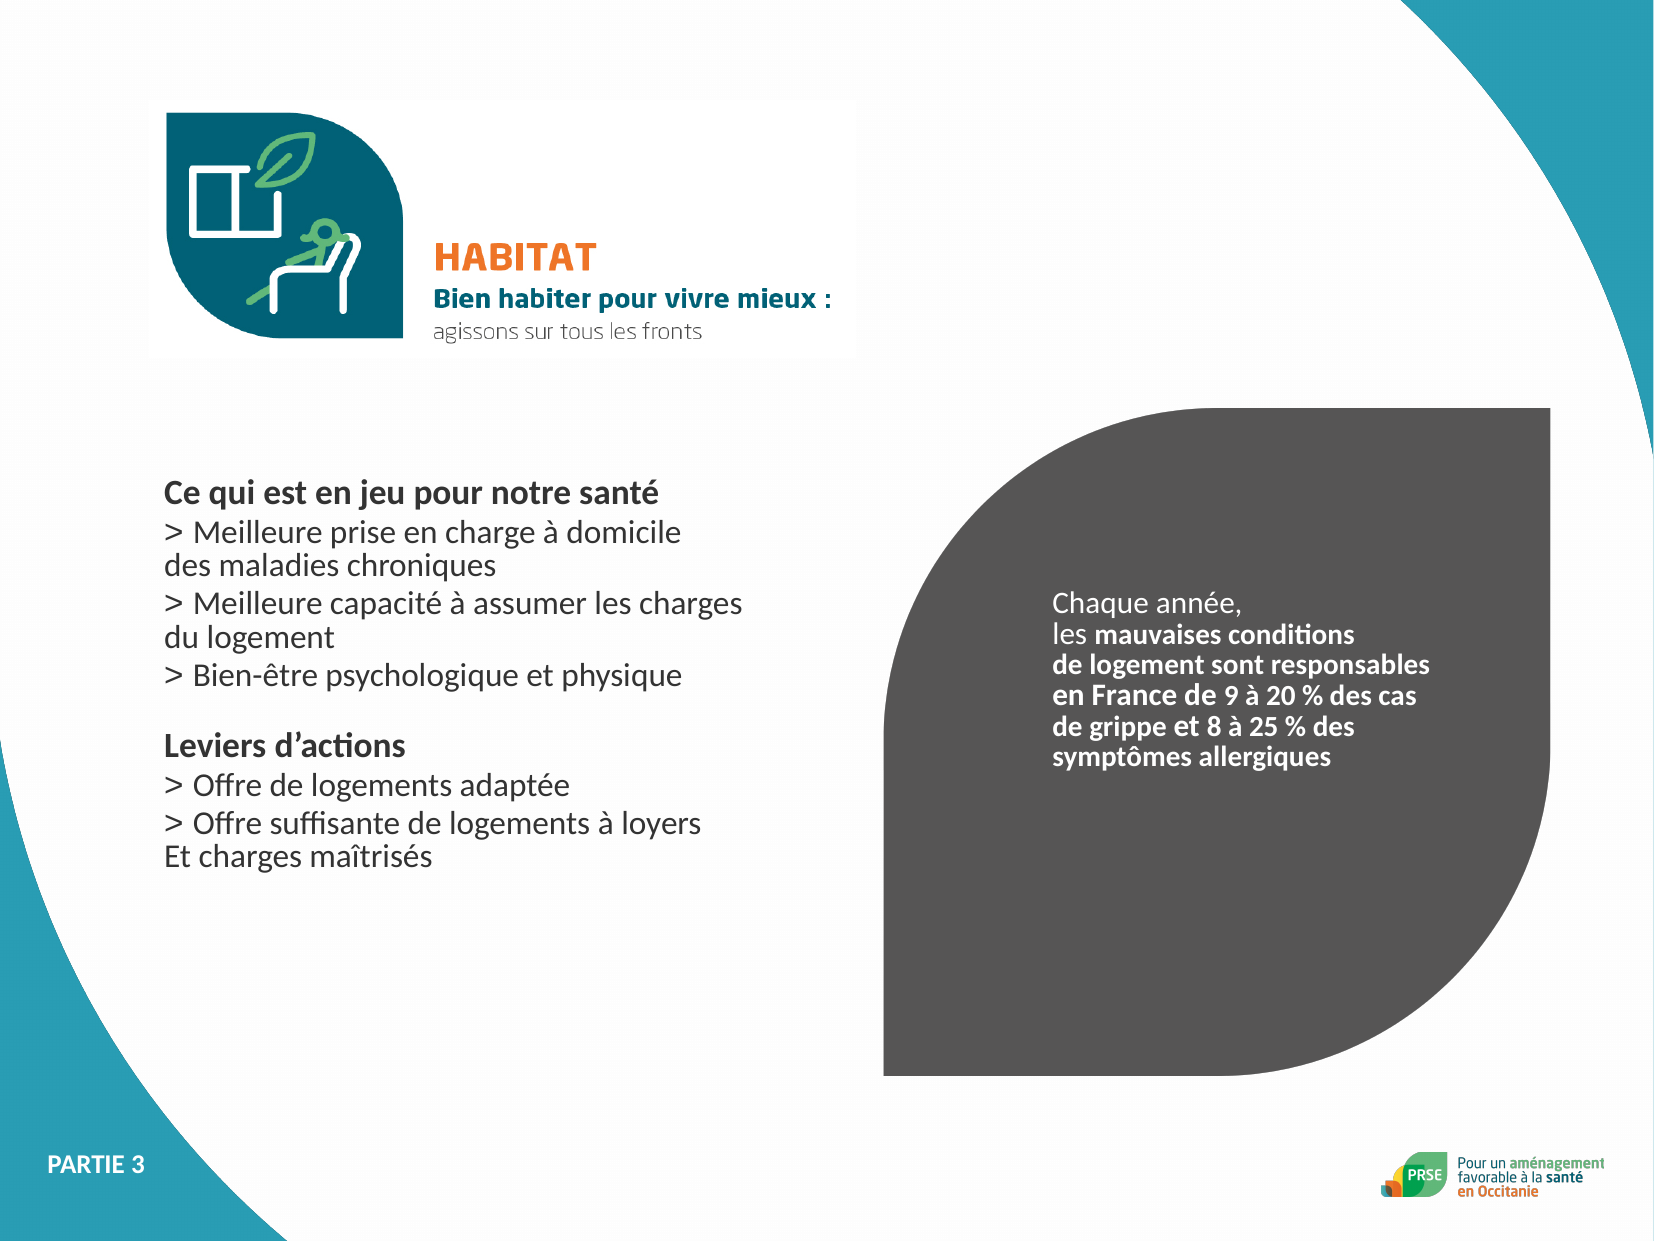

Ce qui est en jeu pour notre santé
> Meilleure prise en charge à domicile
des maladies chroniques
> Meilleure capacité à assumer les charges
du logement
> Bien-être psychologique et physique
Leviers d’actions
> Offre de logements adaptée
> Offre suffisante de logements à loyers
Et charges maîtrisés
Chaque année,
les mauvaises conditions
de logement sont responsables en France de 9 à 20 % des cas de grippe et 8 à 25 % des symptômes allergiques
PARTIE 3